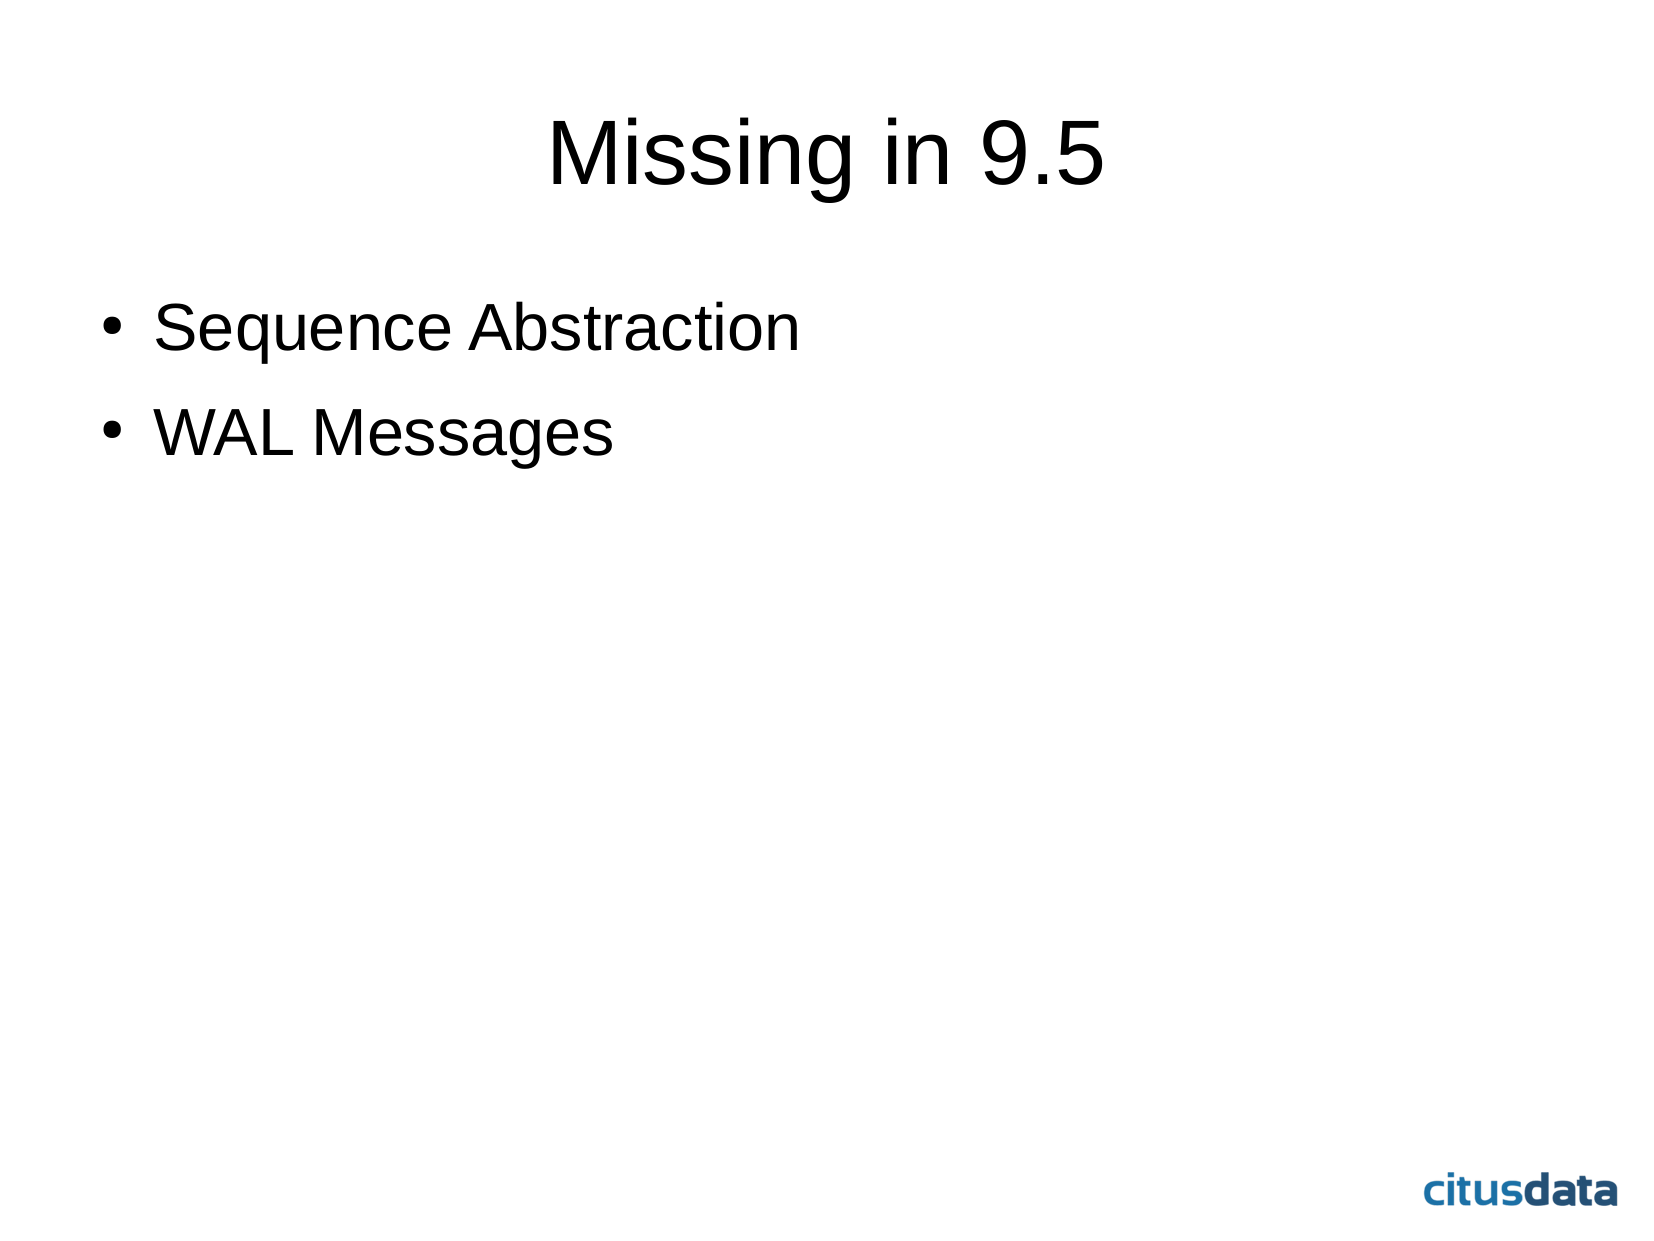

# Missing in 9.5
Sequence Abstraction
WAL Messages